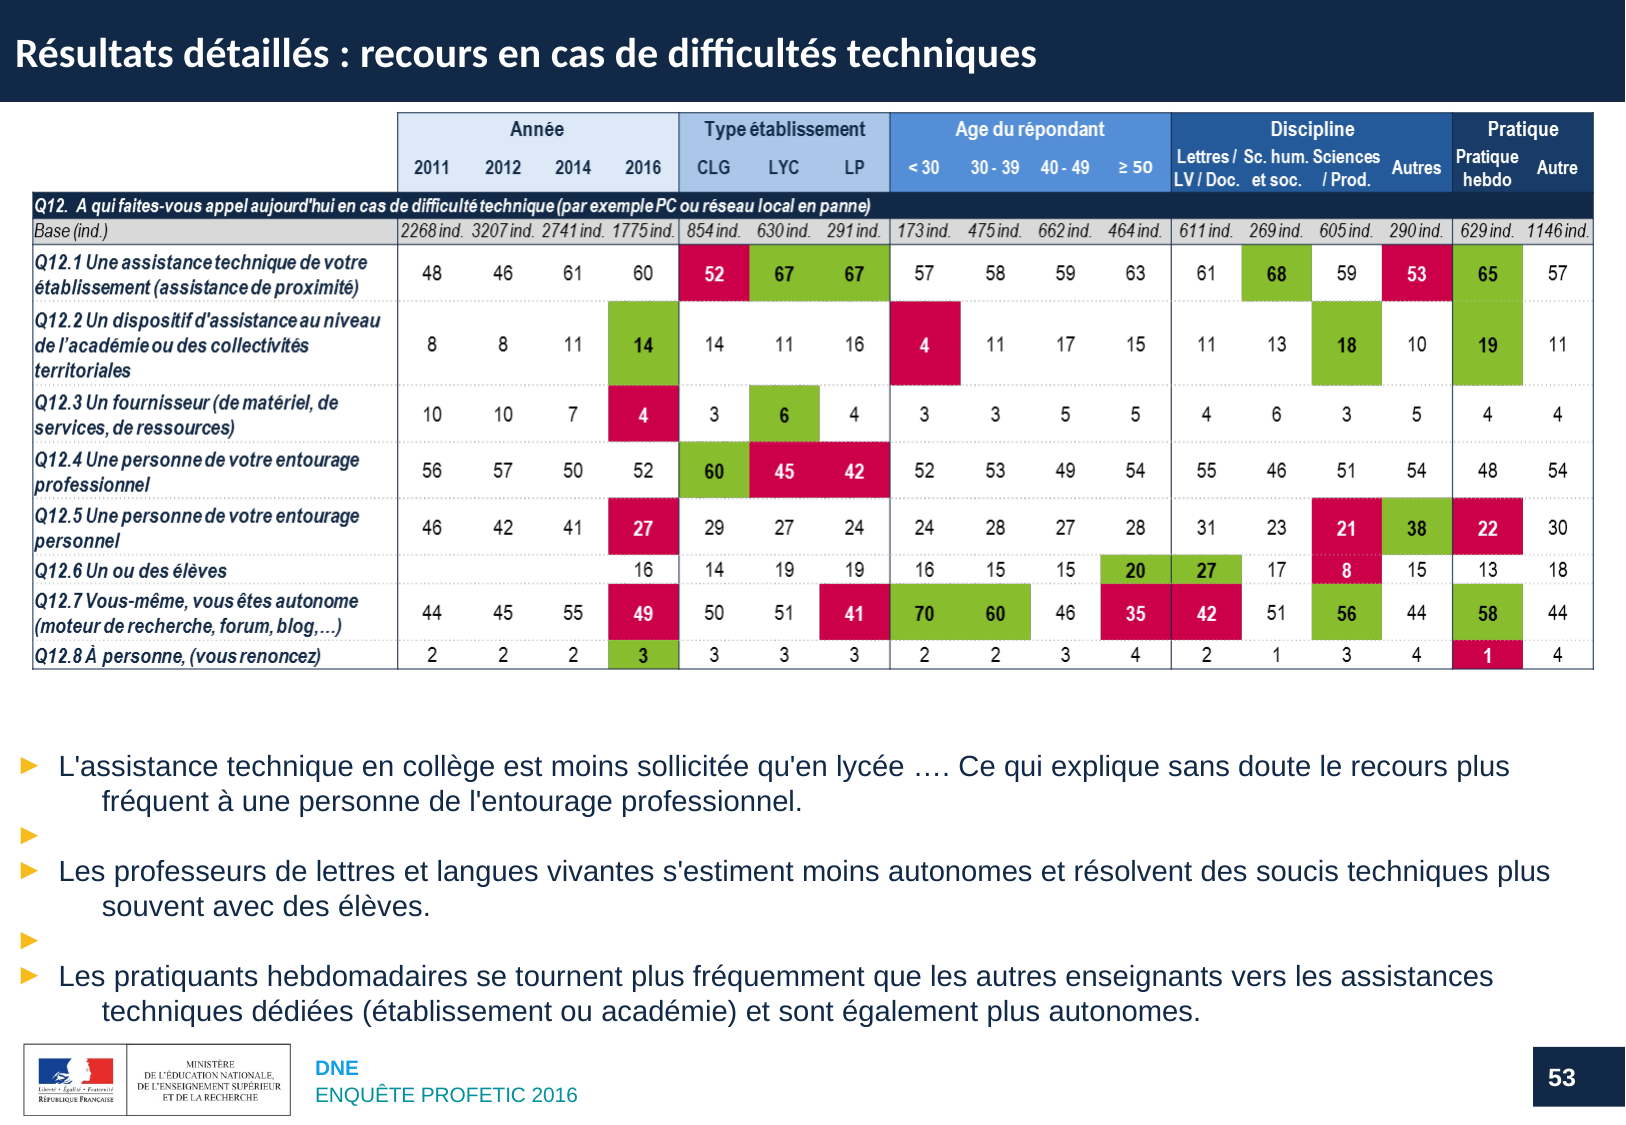

# Résultats détaillés : recours en cas de difficultés techniques
L'assistance technique en collège est moins sollicitée qu'en lycée …. Ce qui explique sans doute le recours plus fréquent à une personne de l'entourage professionnel.
Les professeurs de lettres et langues vivantes s'estiment moins autonomes et résolvent des soucis techniques plus souvent avec des élèves.
Les pratiquants hebdomadaires se tournent plus fréquemment que les autres enseignants vers les assistances techniques dédiées (établissement ou académie) et sont également plus autonomes.
52